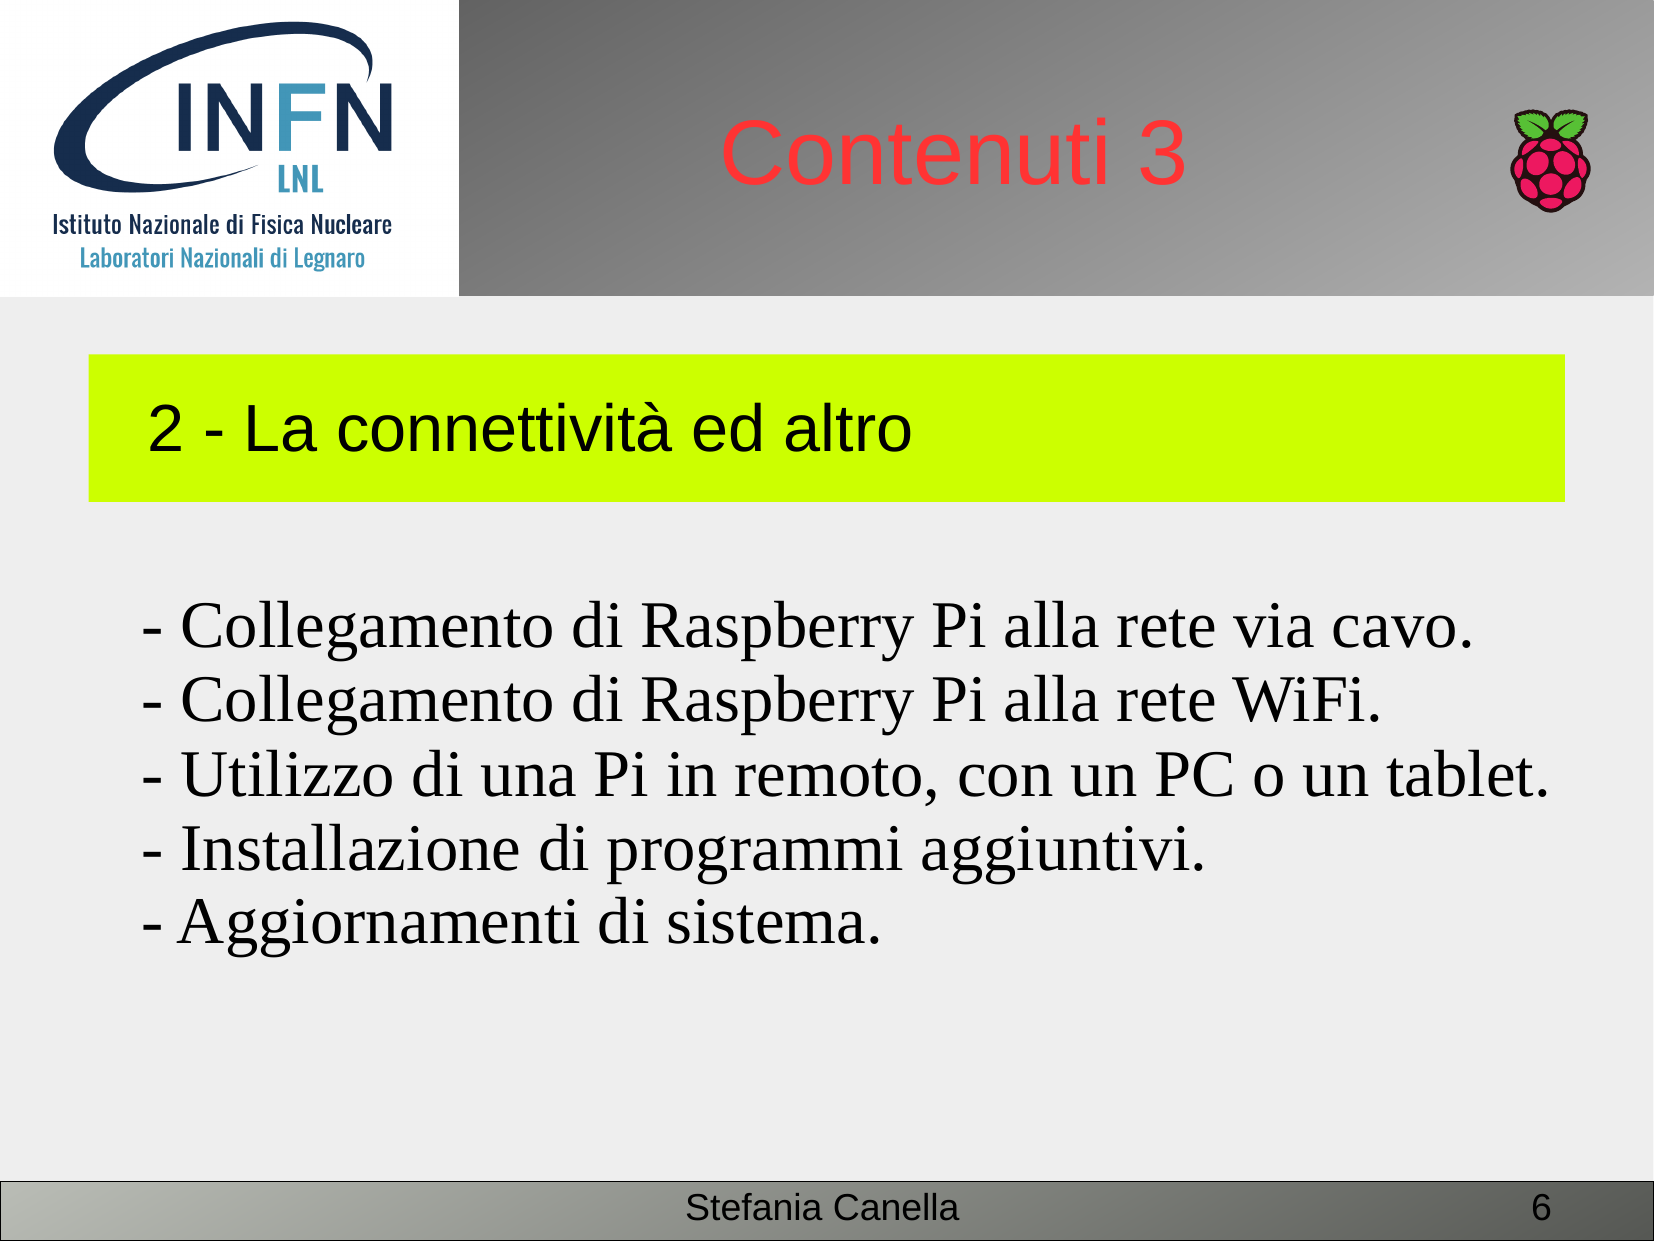

# Contenuti 3
- Collegamento di Raspberry Pi alla rete via cavo.
- Collegamento di Raspberry Pi alla rete WiFi.
- Utilizzo di una Pi in remoto, con un PC o un tablet.
- Installazione di programmi aggiuntivi.
- Aggiornamenti di sistema.
2 - La connettività ed altro
Stefania Canella